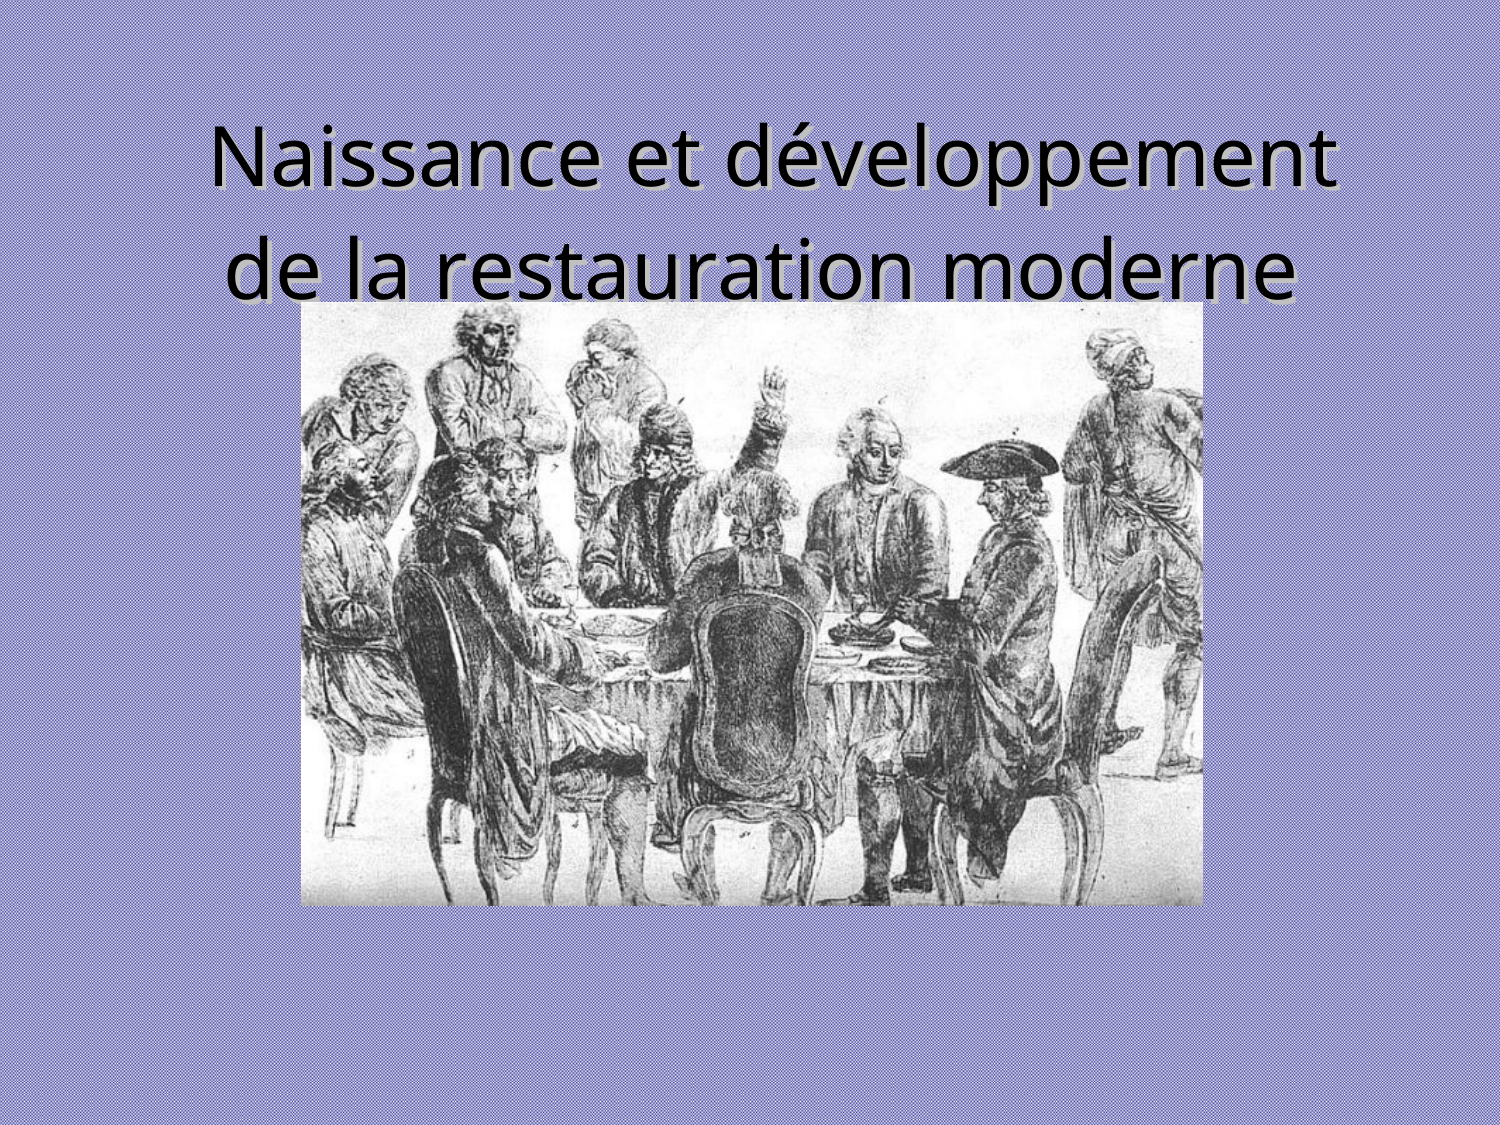

# Naissance et développement de la restauration moderne